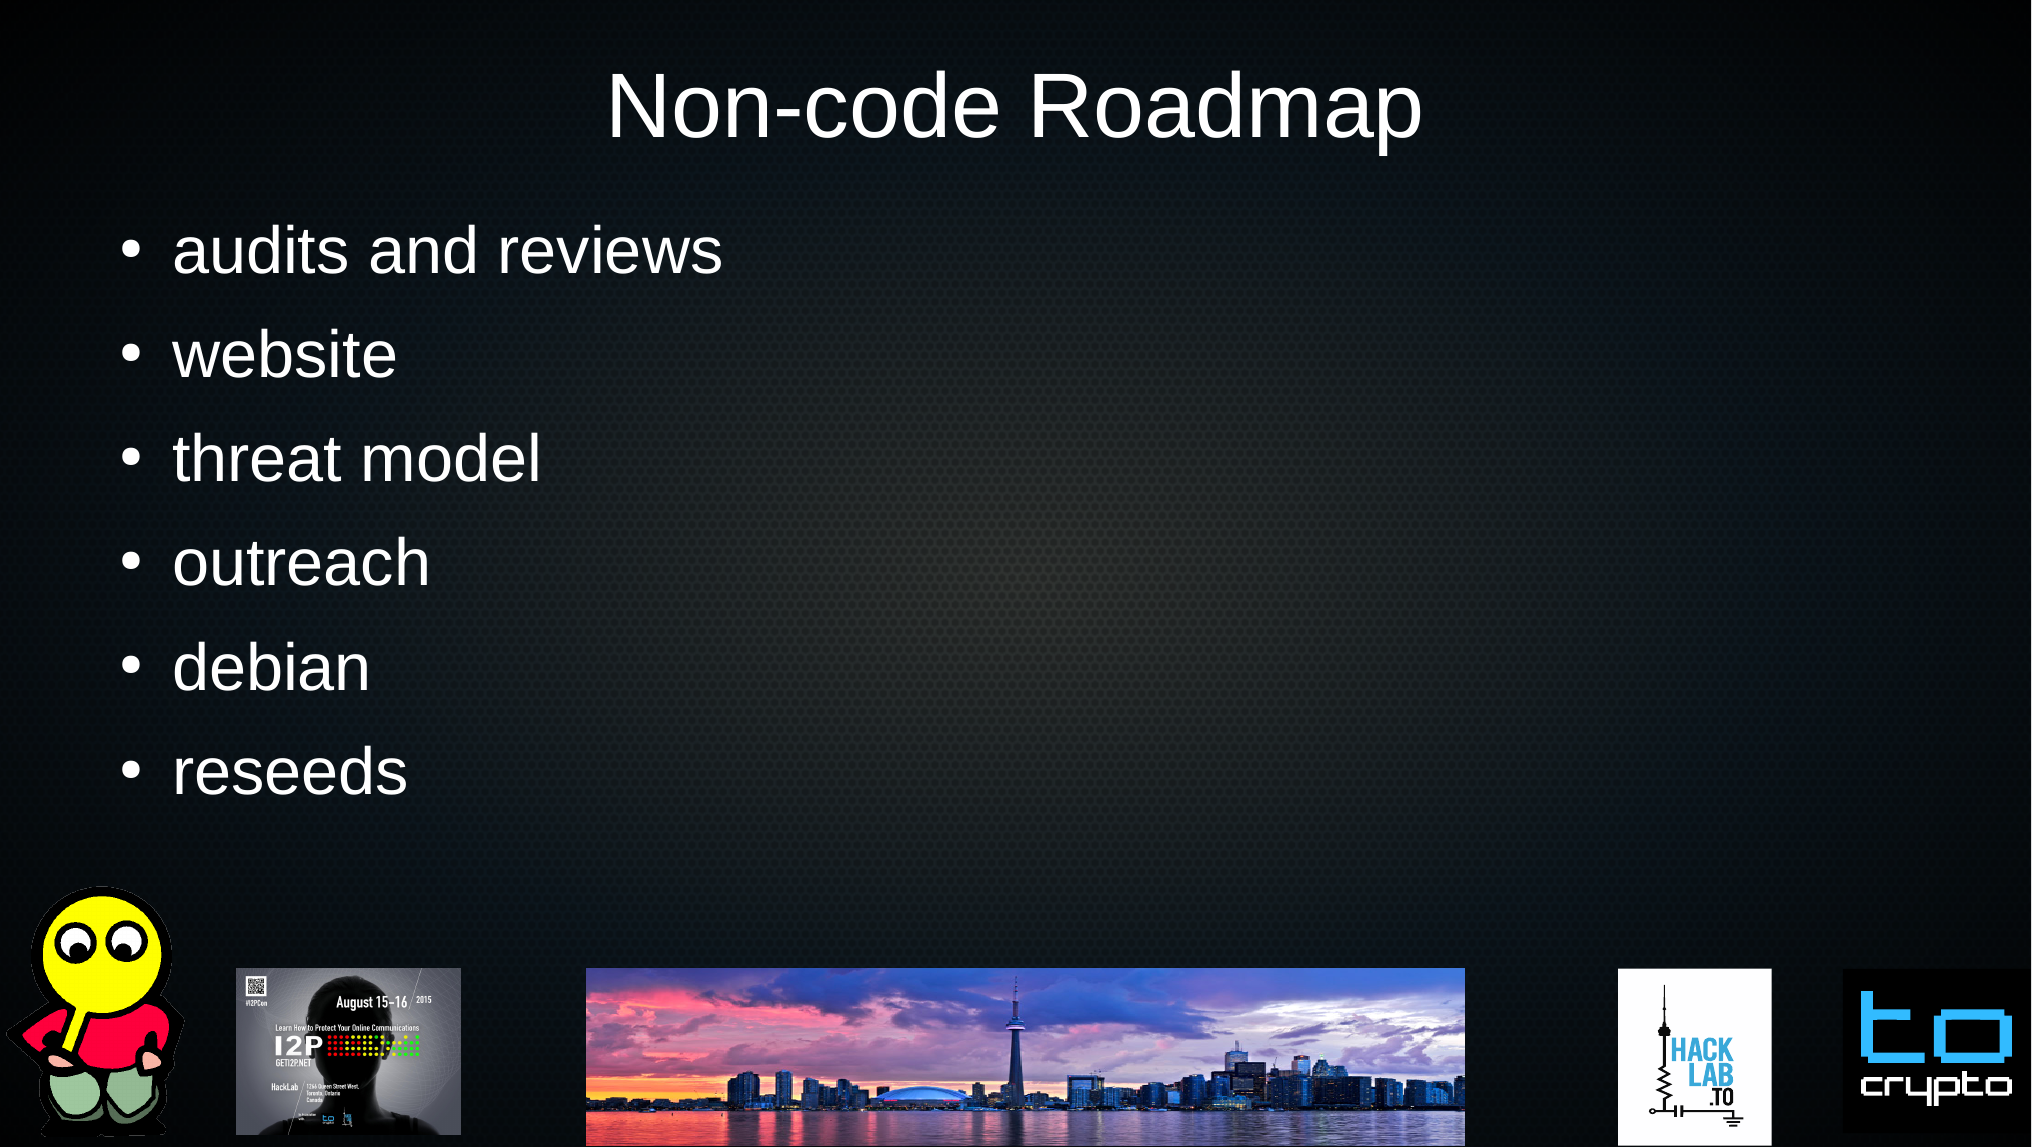

# Non-code Roadmap
audits and reviews
website
threat model
outreach
debian
reseeds
14